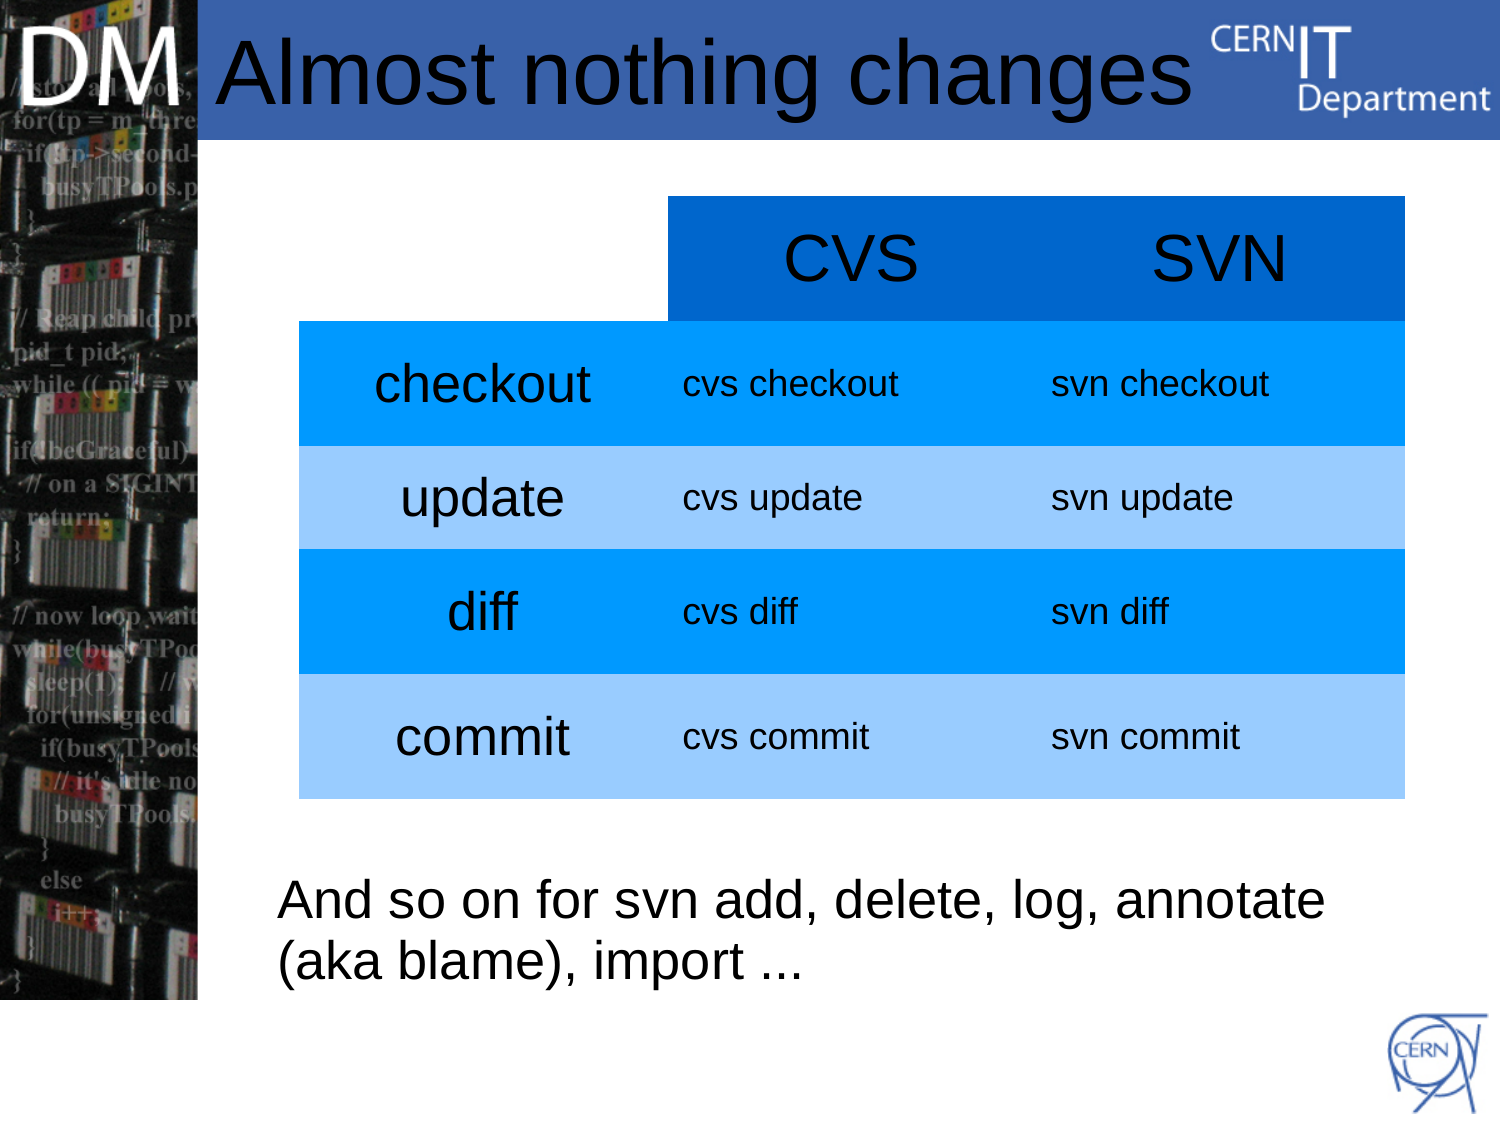

# Almost nothing changes
| | CVS | SVN |
| --- | --- | --- |
| checkout | cvs checkout | svn checkout |
| update | cvs update | svn update |
| diff | cvs diff | svn diff |
| commit | cvs commit | svn commit |
And so on for svn add, delete, log, annotate (aka blame), import ...